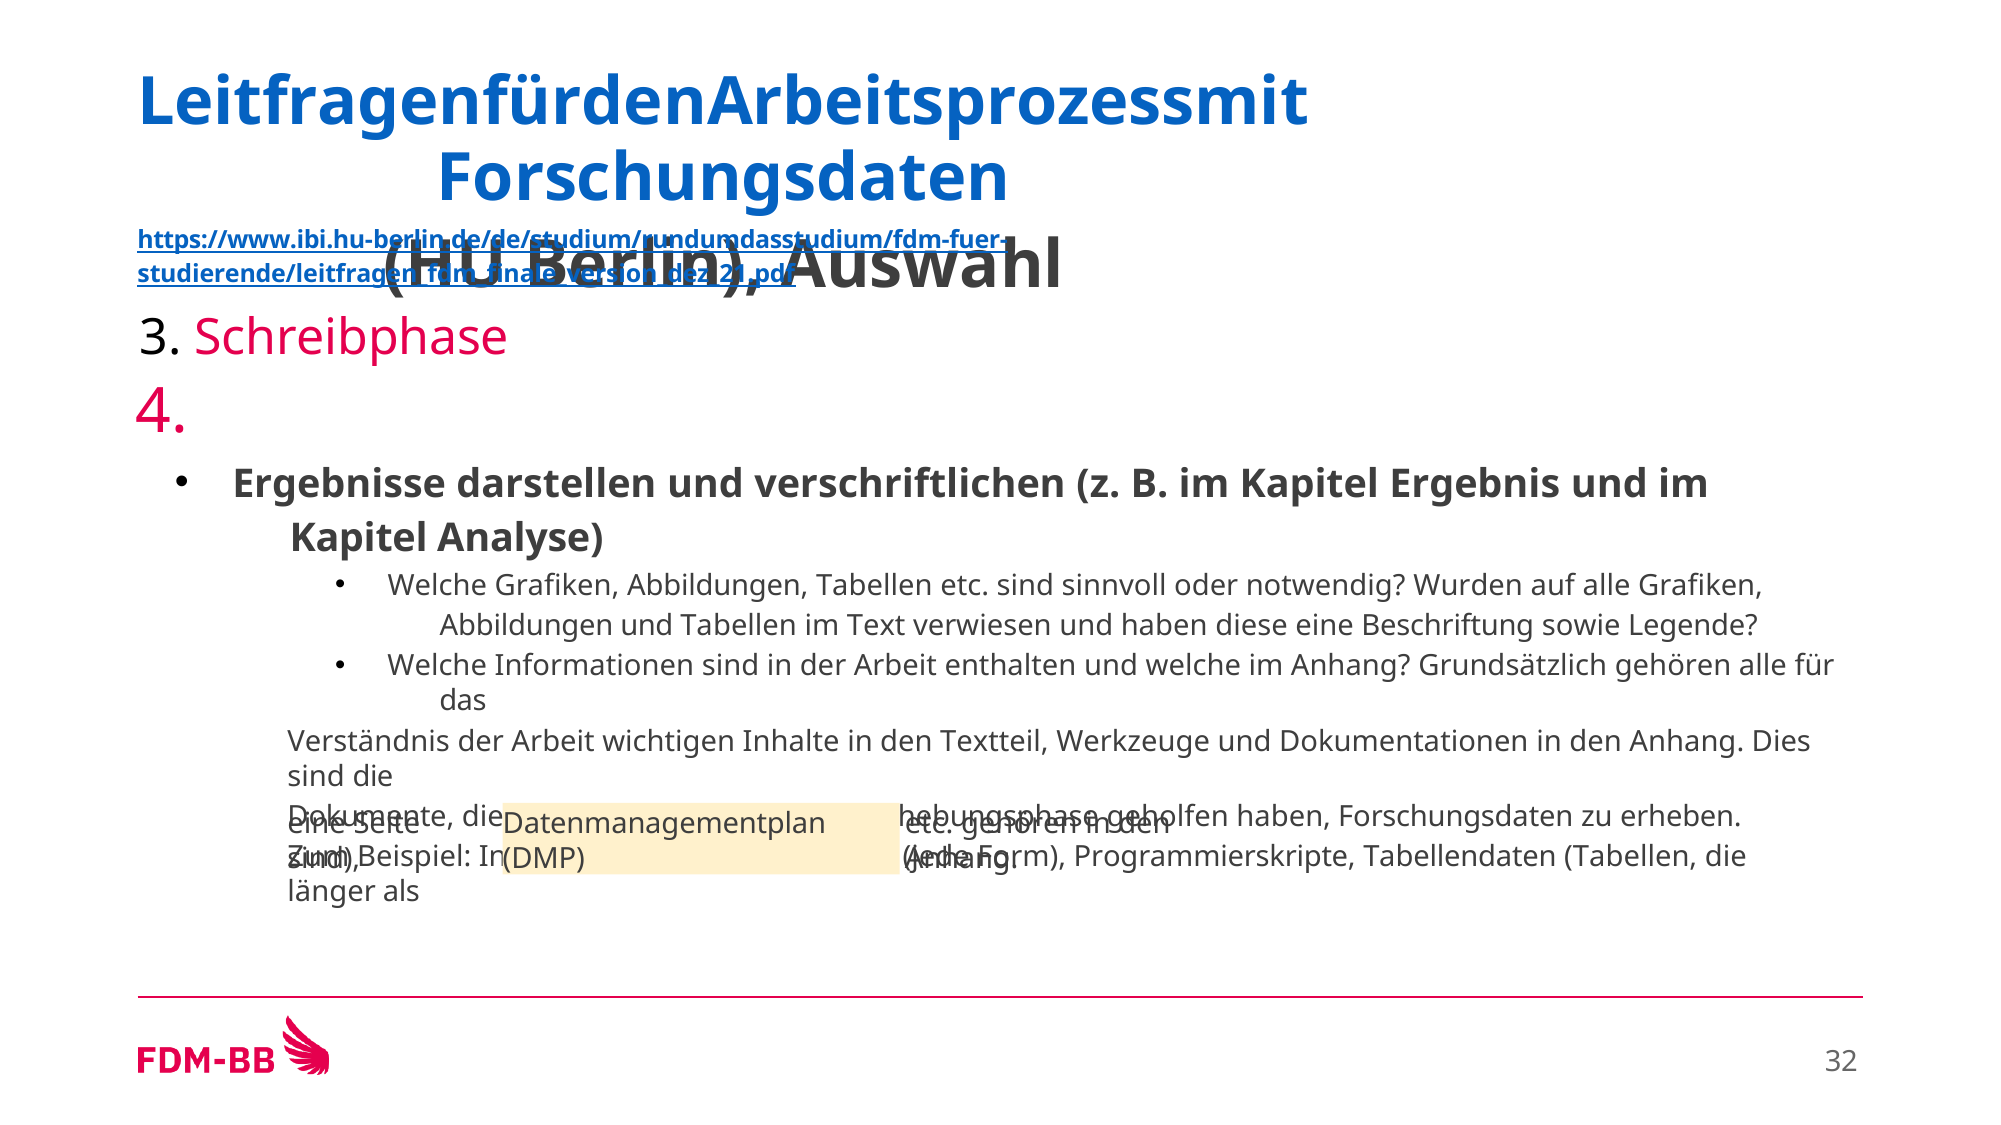

# LeitfragenfürdenArbeitsprozessmitForschungsdaten
(HU Berlin), Auswahl
https://www.ibi.hu-berlin.de/de/studium/rundumdasstudium/fdm-fuer-studierende/leitfragen_fdm_finale_version_dez_21.pdf
Schreibphase
Ergebnisse darstellen und verschriftlichen (z. B. im Kapitel Ergebnis und im Kapitel Analyse)
Welche Grafiken, Abbildungen, Tabellen etc. sind sinnvoll oder notwendig? Wurden auf alle Grafiken, Abbildungen und Tabellen im Text verwiesen und haben diese eine Beschriftung sowie Legende?
Welche Informationen sind in der Arbeit enthalten und welche im Anhang? Grundsätzlich gehören alle für das
Verständnis der Arbeit wichtigen Inhalte in den Textteil, Werkzeuge und Dokumentationen in den Anhang. Dies sind die
Dokumente, die in der Vorbereitungs- und Erhebungsphase geholfen haben, Forschungsdaten zu erheben.
Zum Beispiel: Interview-Leitfaden, Codebuch (jede Form), Programmierskripte, Tabellendaten (Tabellen, die länger als
eine Seite sind),
etc. gehören in den Anhang.
Datenmanagementplan (DMP)
32